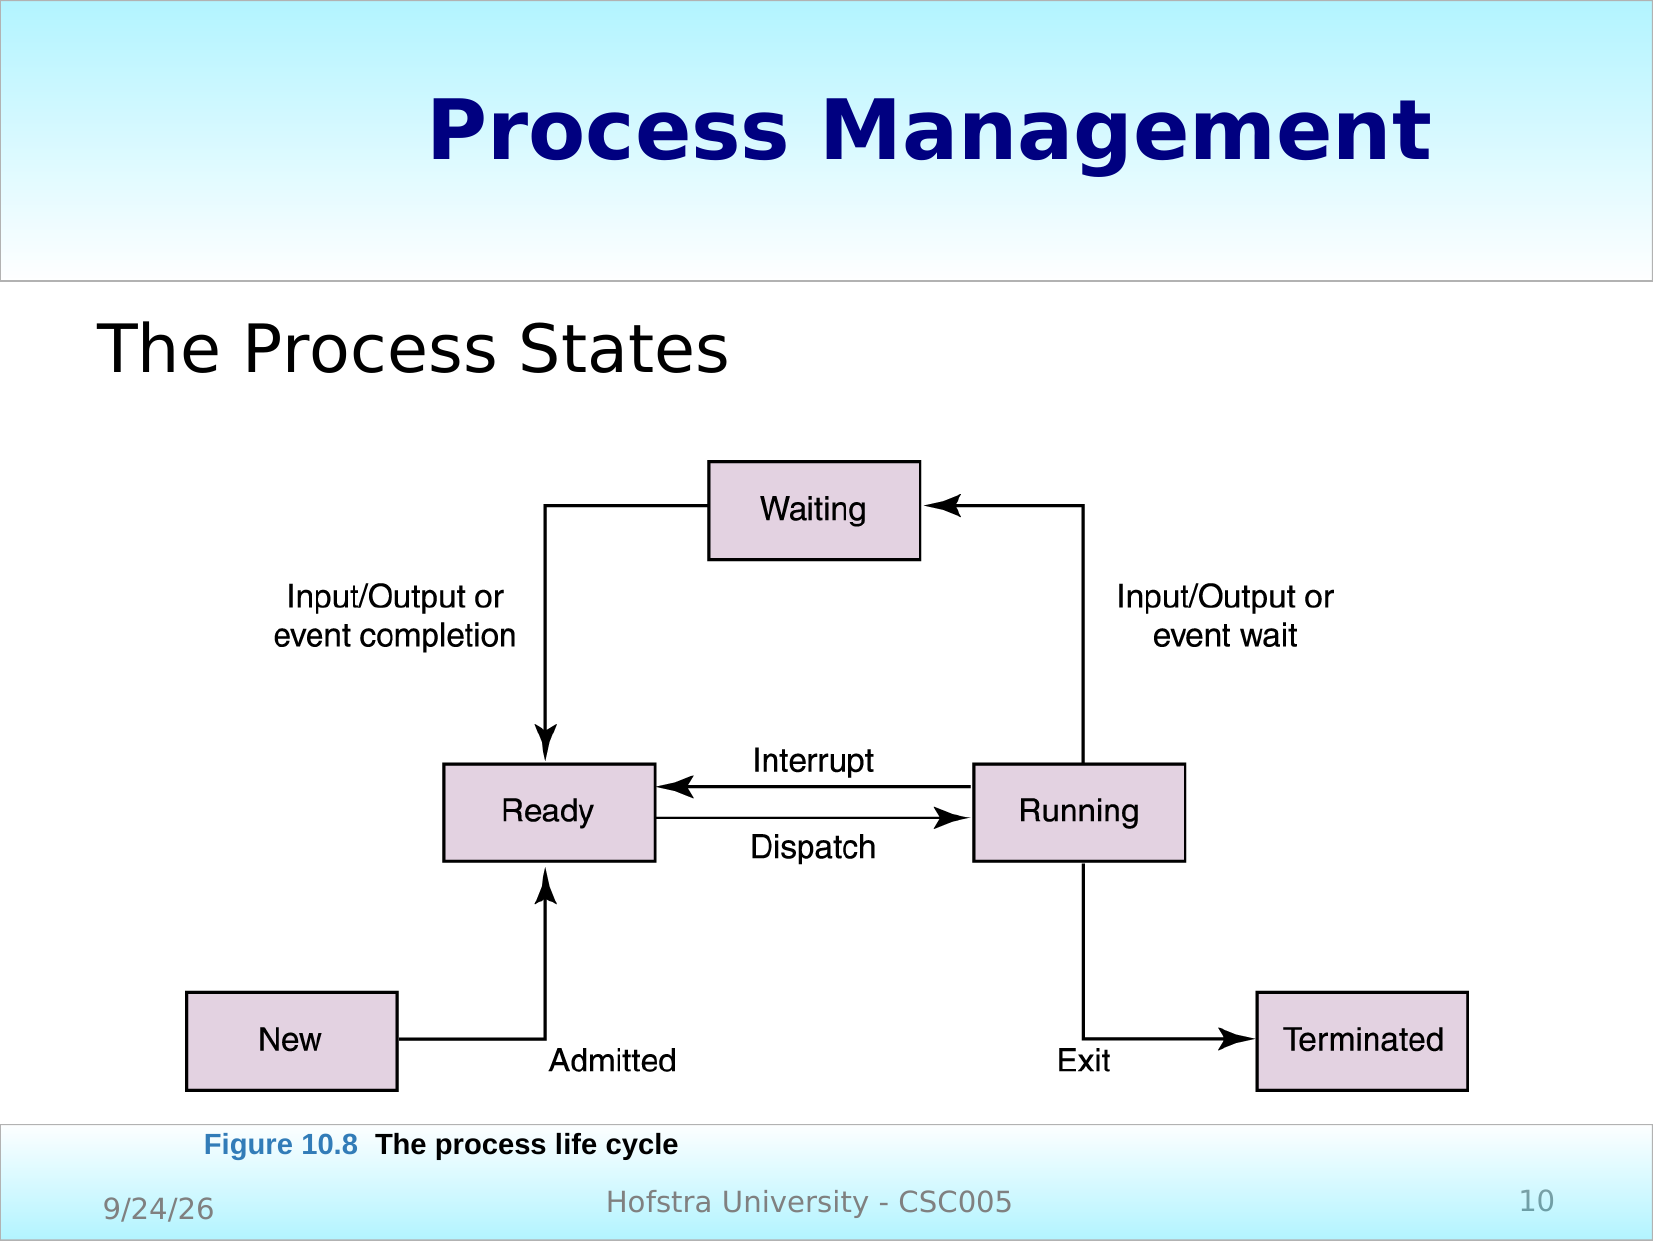

# Process Management
The Process States
Figure 10.8 The process life cycle
10
Hofstra University - CSC005